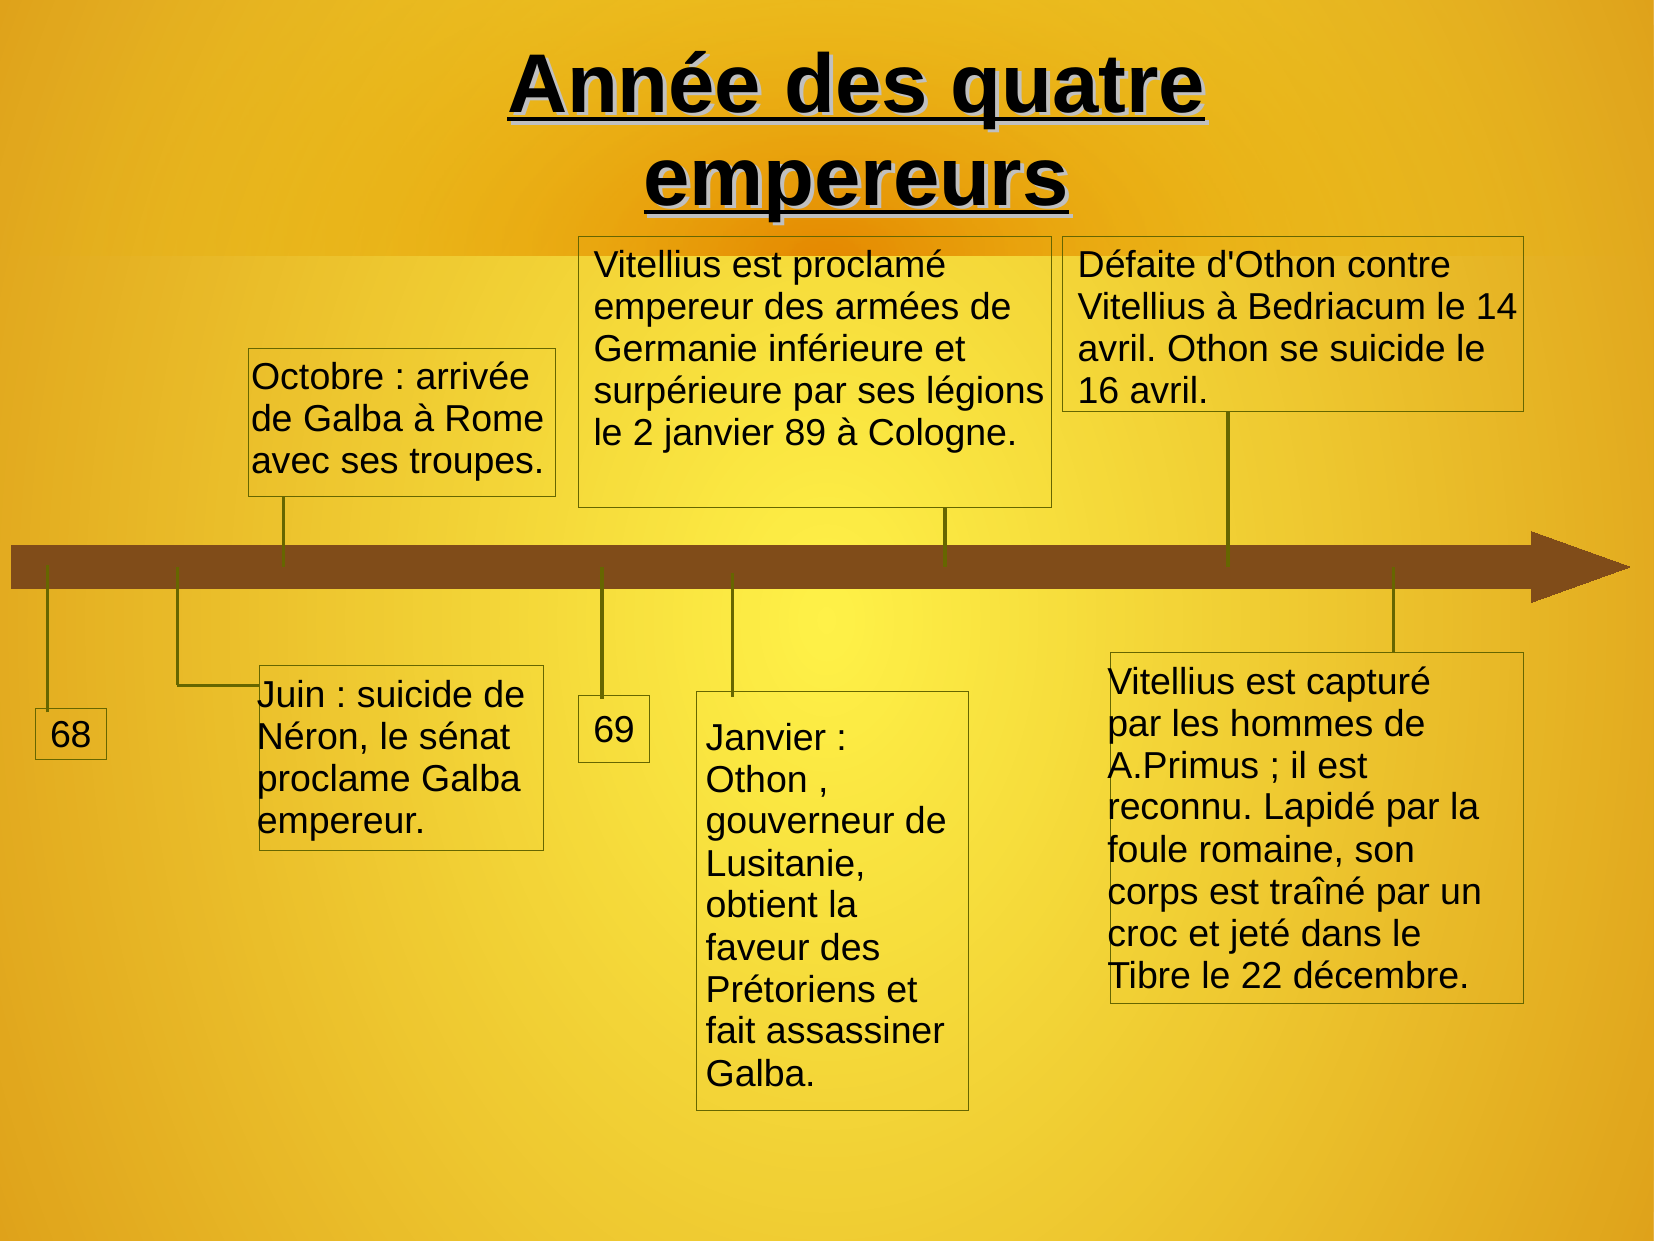

Année des quatre empereurs
Vitellius est proclamé empereur des armées de Germanie inférieure et surpérieure par ses légions le 2 janvier 89 à Cologne.
Défaite d'Othon contre Vitellius à Bedriacum le 14 avril. Othon se suicide le 16 avril.
Octobre : arrivée de Galba à Rome avec ses troupes.
Vitellius est capturé par les hommes de A.Primus ; il est reconnu. Lapidé par la foule romaine, son corps est traîné par un croc et jeté dans le Tibre le 22 décembre.
Juin : suicide de Néron, le sénat proclame Galba empereur.
69
68
Janvier : Othon , gouverneur de Lusitanie, obtient la faveur des Prétoriens et fait assassiner Galba.